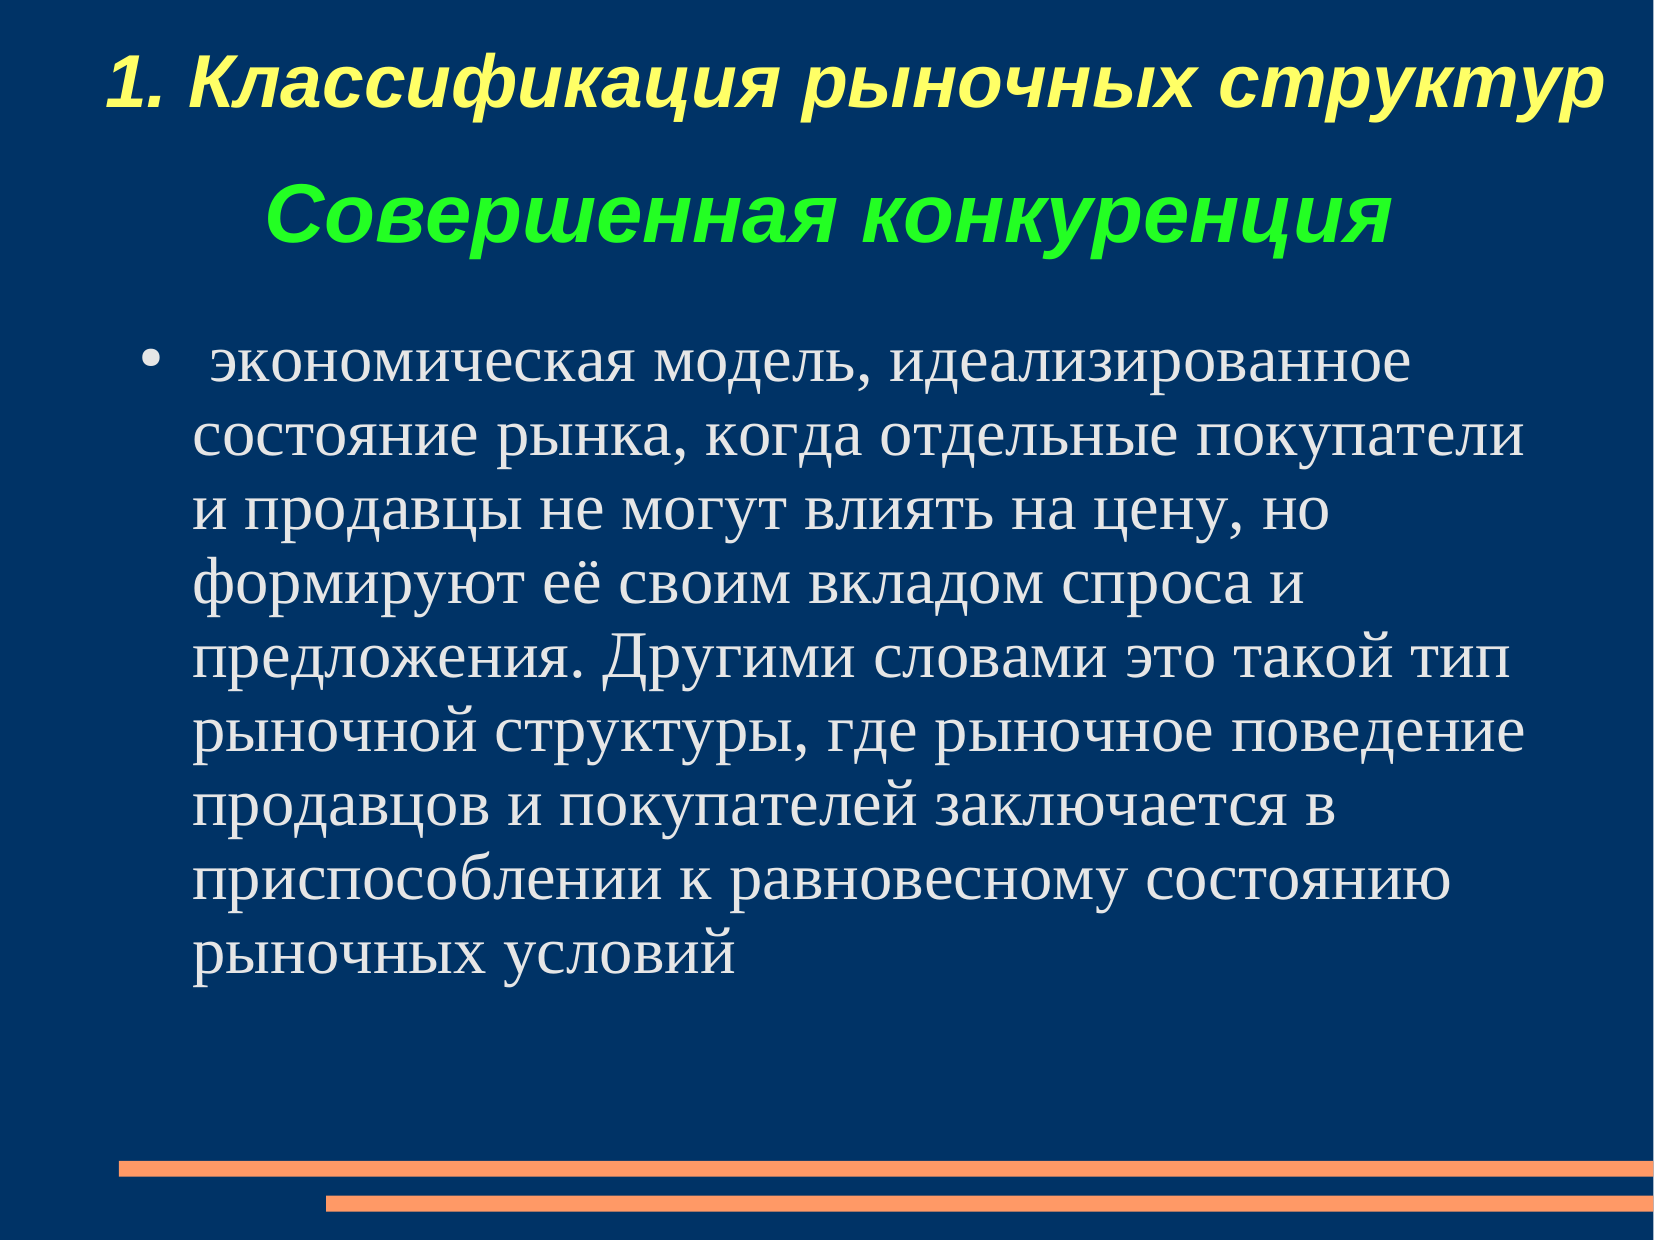

1. Классификация рыночных структур
# Совершенная конкуренция
 экономическая модель, идеализированное состояние рынка, когда отдельные покупатели и продавцы не могут влиять на цену, но формируют её своим вкладом спроса и предложения. Другими словами это такой тип рыночной структуры, где рыночное поведение продавцов и покупателей заключается в приспособлении к равновесному состоянию рыночных условий